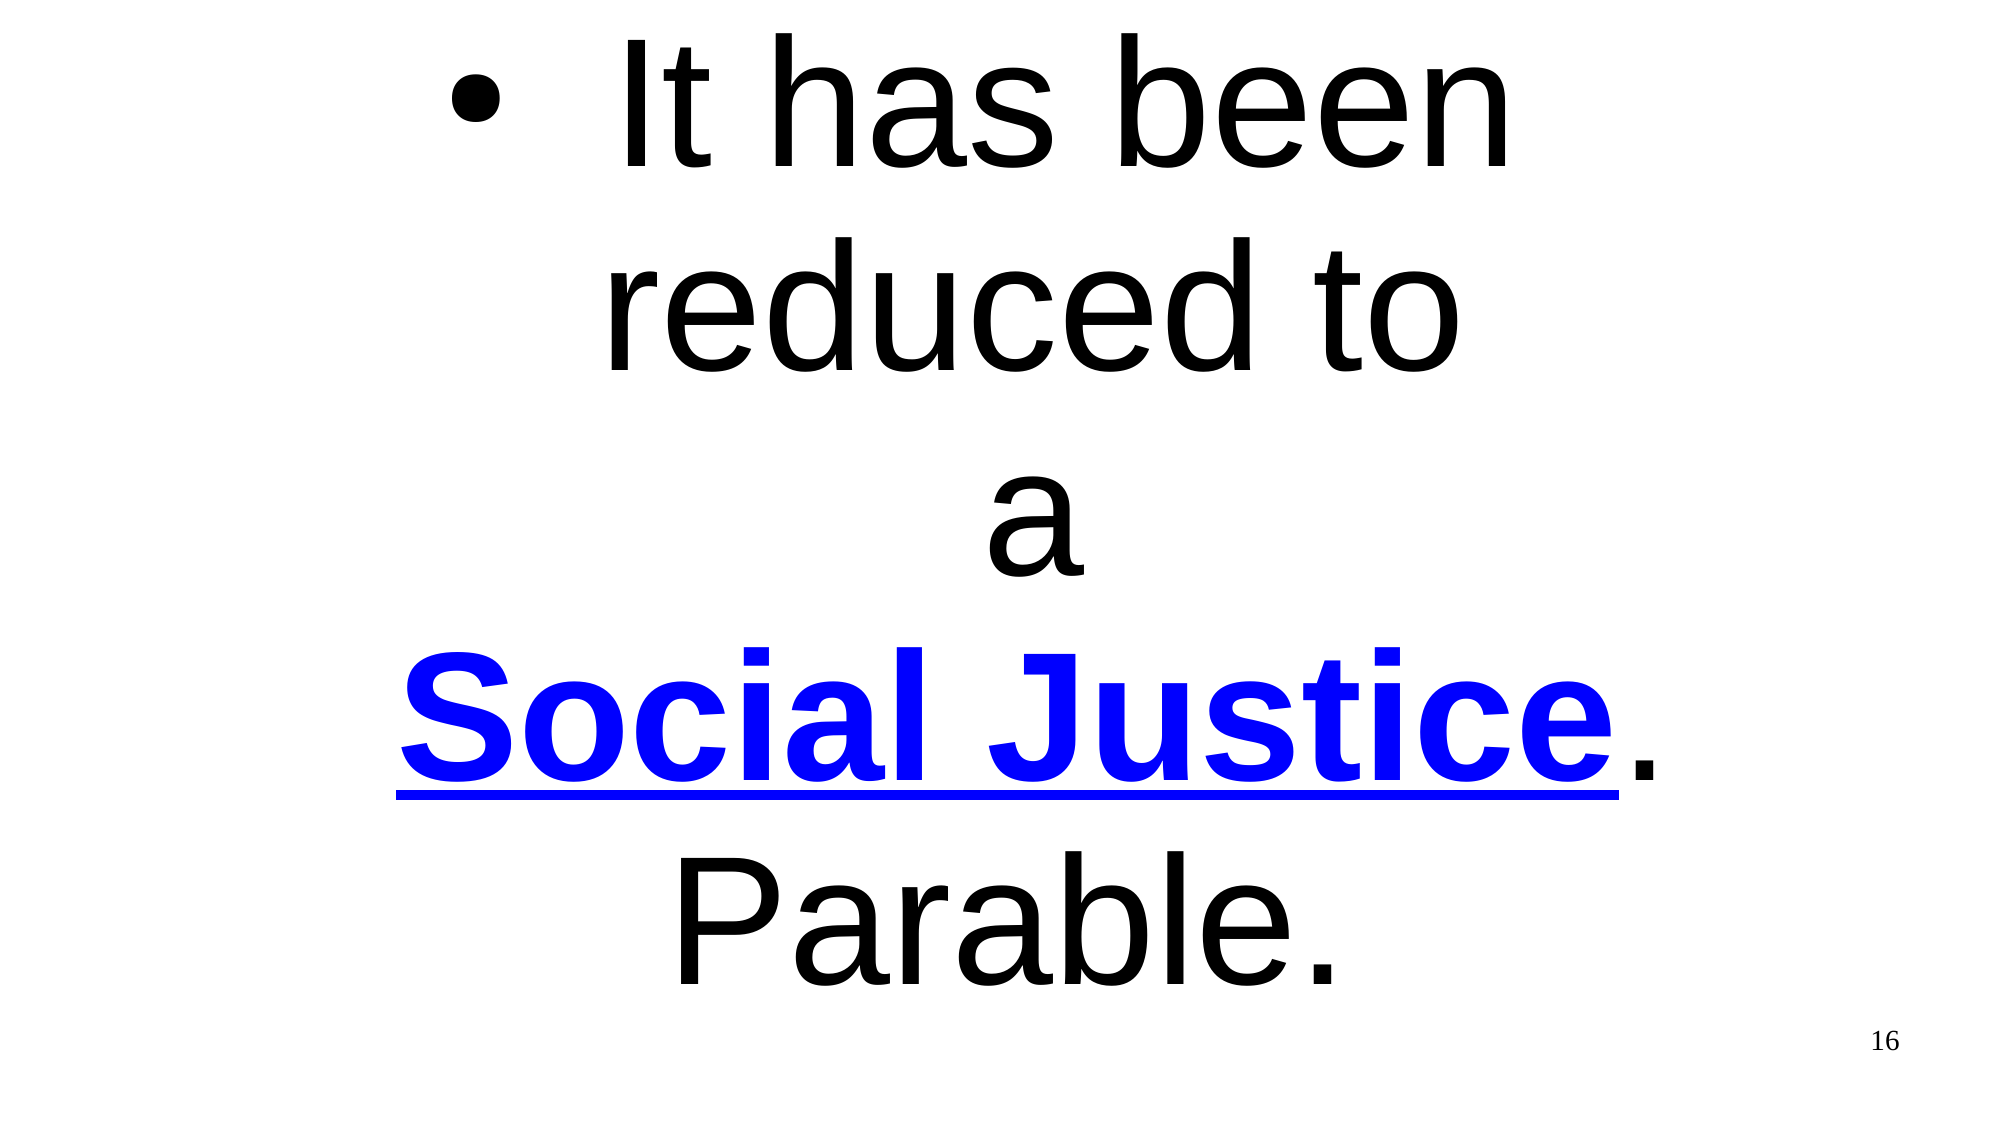

# It has been reduced to a Social Justice. Parable.
16